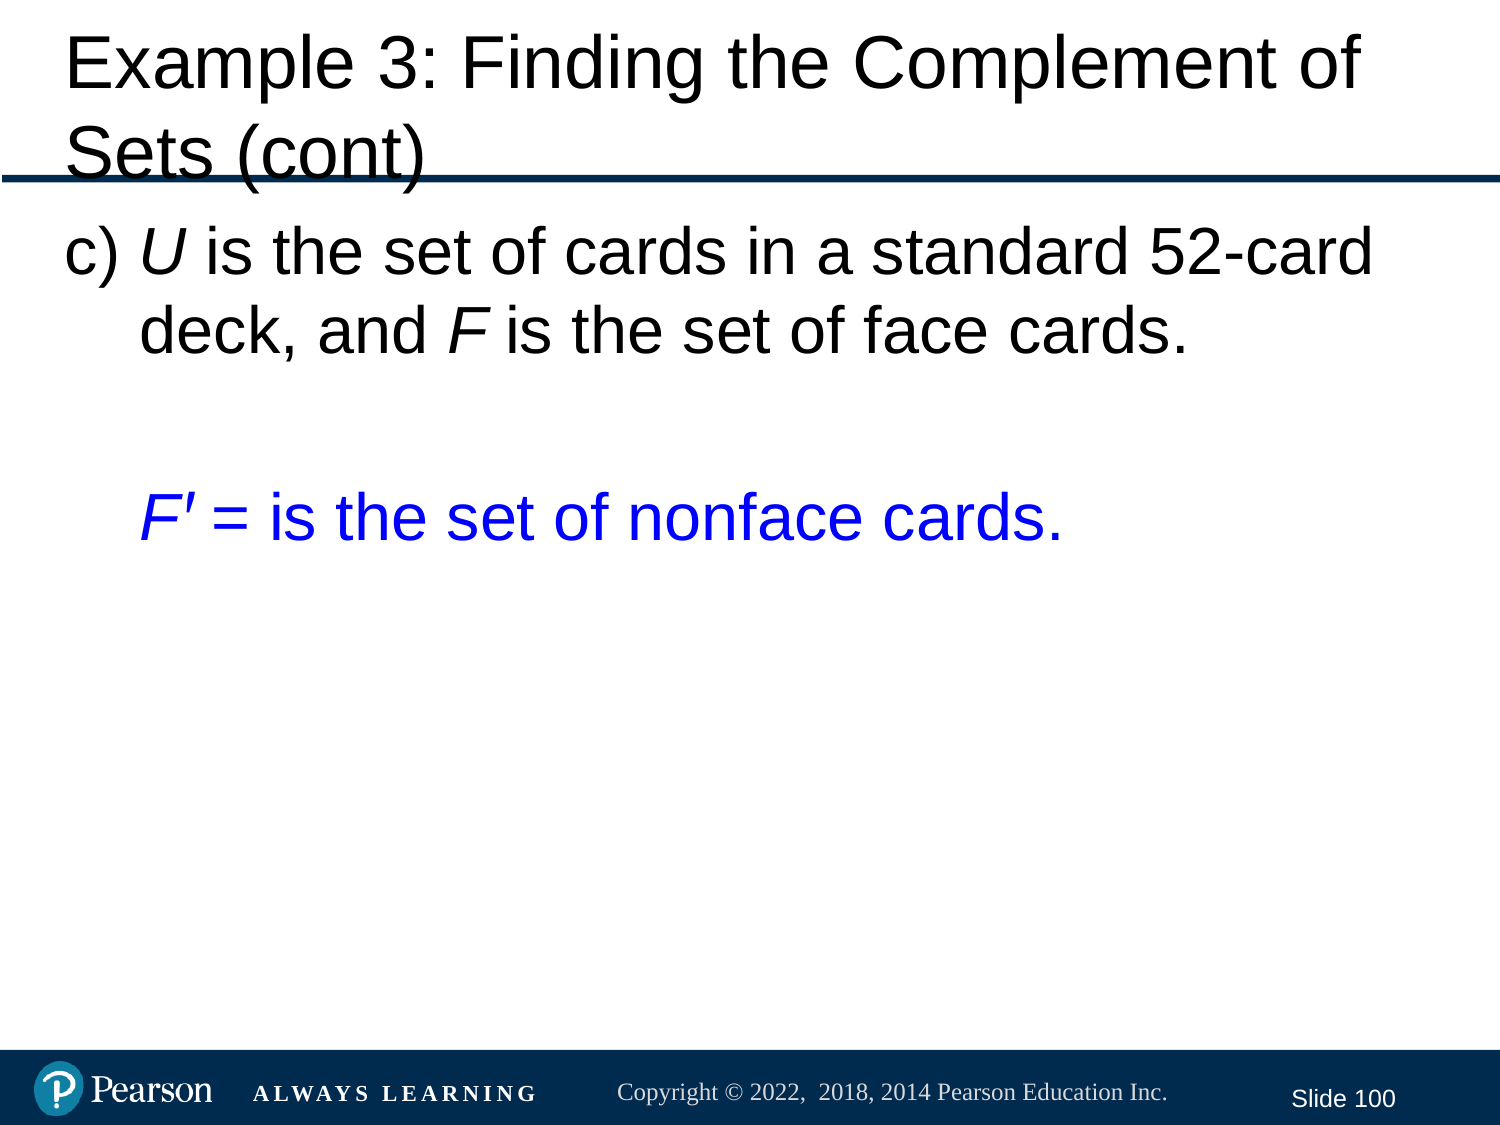

# Example 3: Finding the Complement of Sets (cont)
c) U is the set of cards in a standard 52-card deck, and F is the set of face cards.
	Fꞌ = is the set of nonface cards.